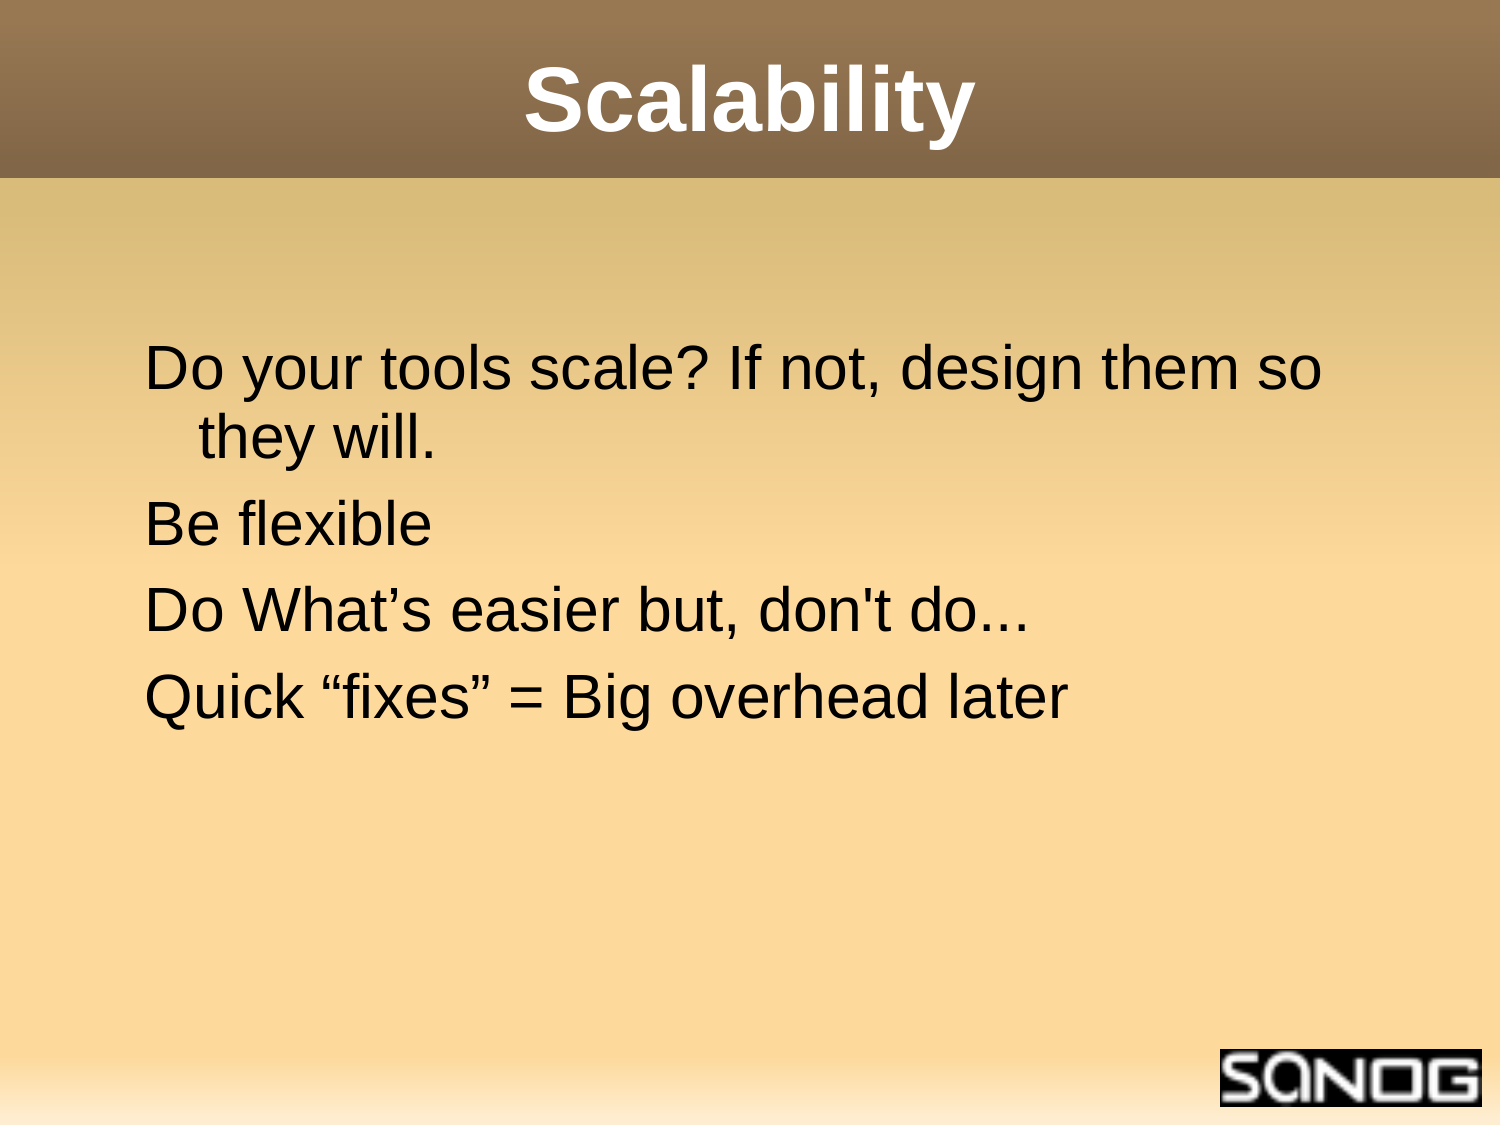

# Scalability
Do your tools scale? If not, design them so they will.
Be flexible
Do What’s easier but, don't do...
Quick “fixes” = Big overhead later